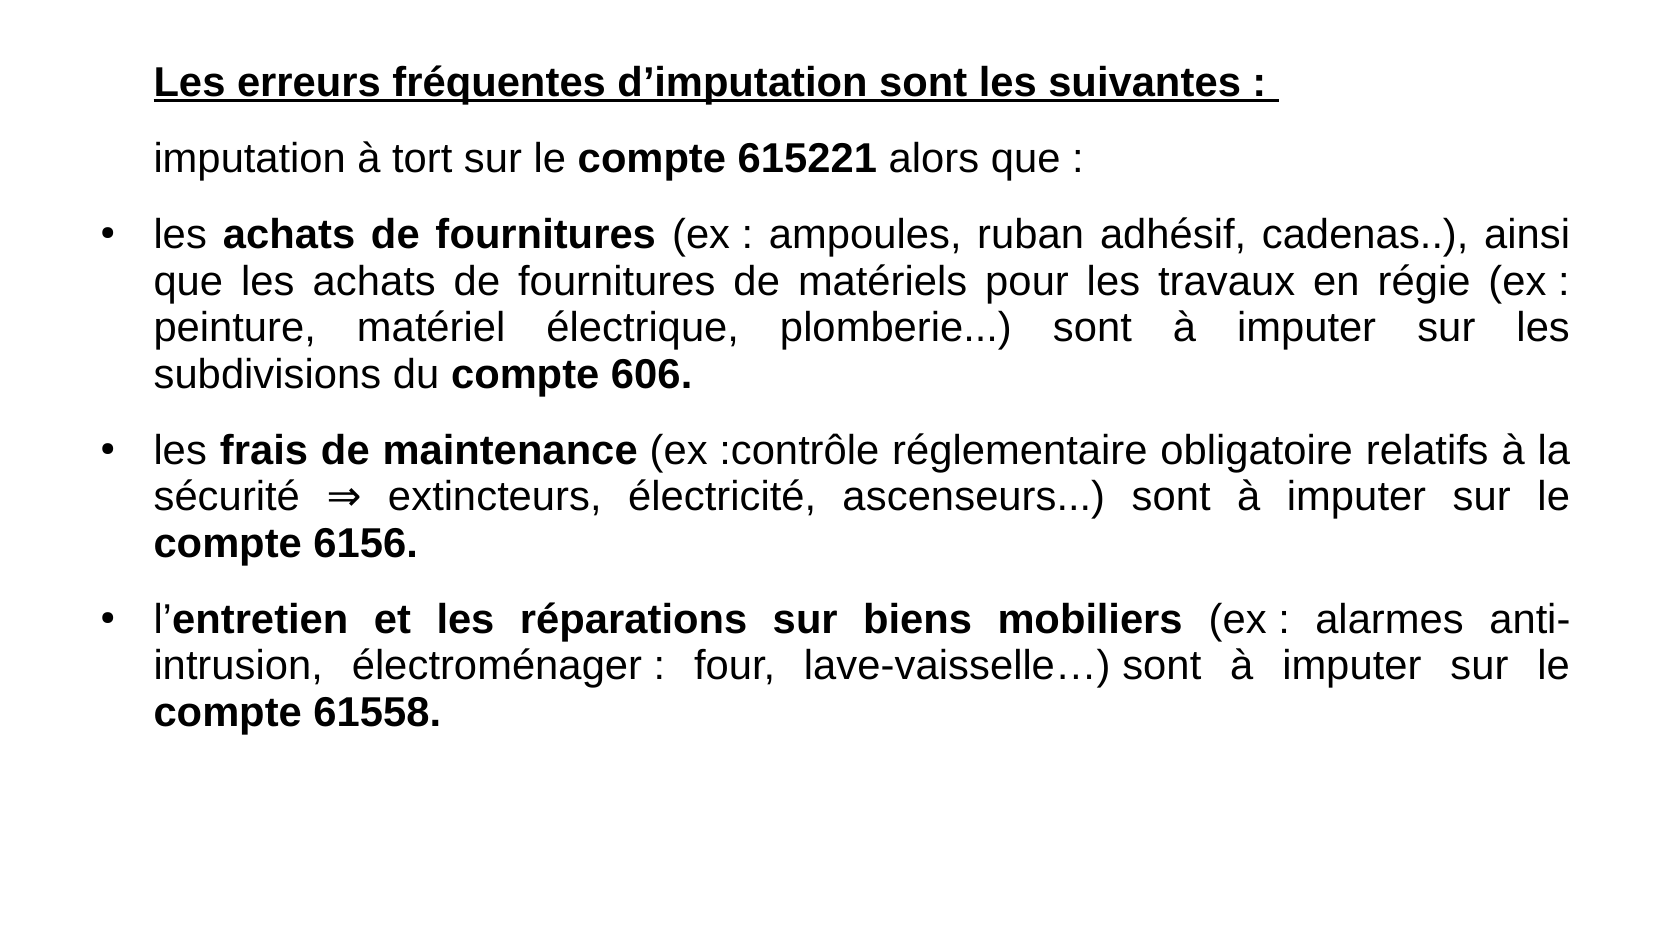

# Les erreurs fréquentes d’imputation sont les suivantes :
imputation à tort sur le compte 615221 alors que :
les achats de fournitures (ex : ampoules, ruban adhésif, cadenas..), ainsi que les achats de fournitures de matériels pour les travaux en régie (ex : peinture, matériel électrique, plomberie...) sont à imputer sur les subdivisions du compte 606.
les frais de maintenance (ex :contrôle réglementaire obligatoire relatifs à la sécurité ⇒ extincteurs, électricité, ascenseurs...) sont à imputer sur le compte 6156.
l’entretien et les réparations sur biens mobiliers (ex : alarmes anti-intrusion, électroménager : four, lave-vaisselle…) sont à imputer sur le compte 61558.